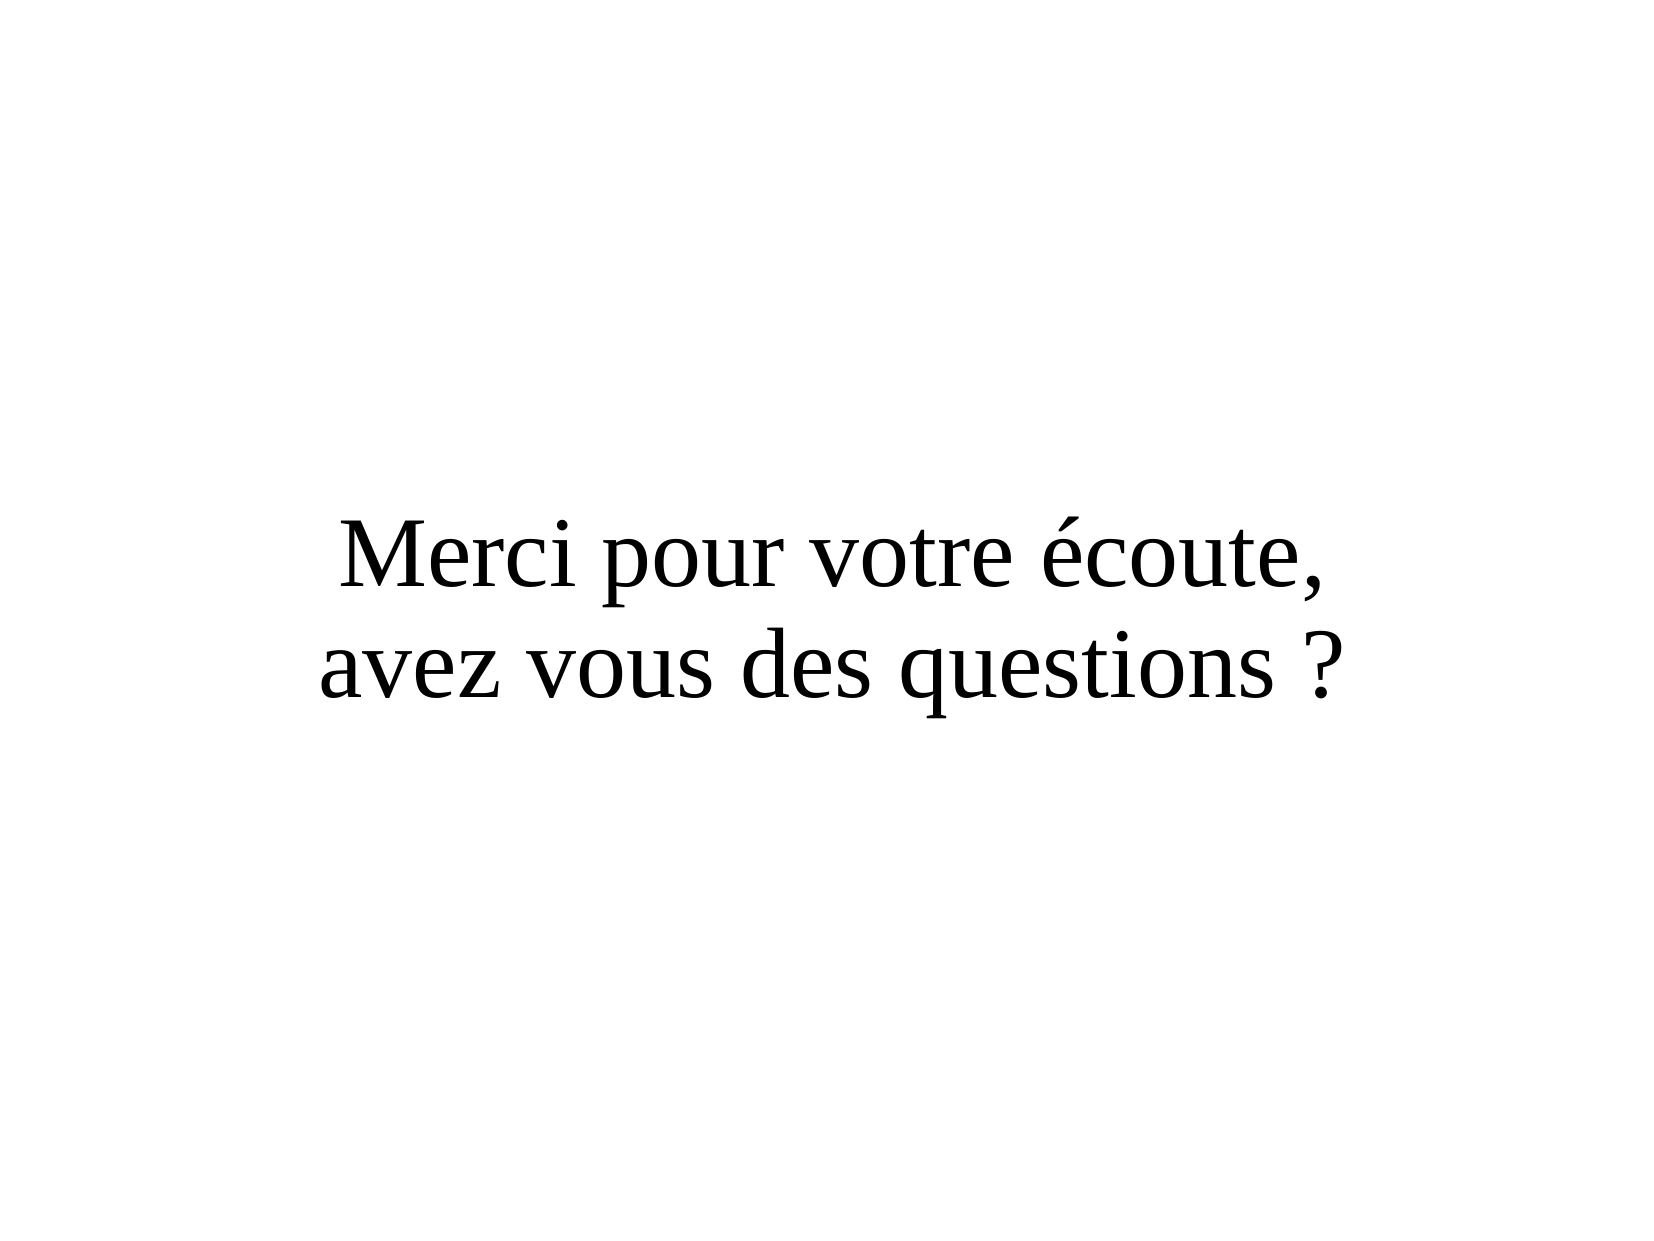

# Merci pour votre écoute,
avez vous des questions ?